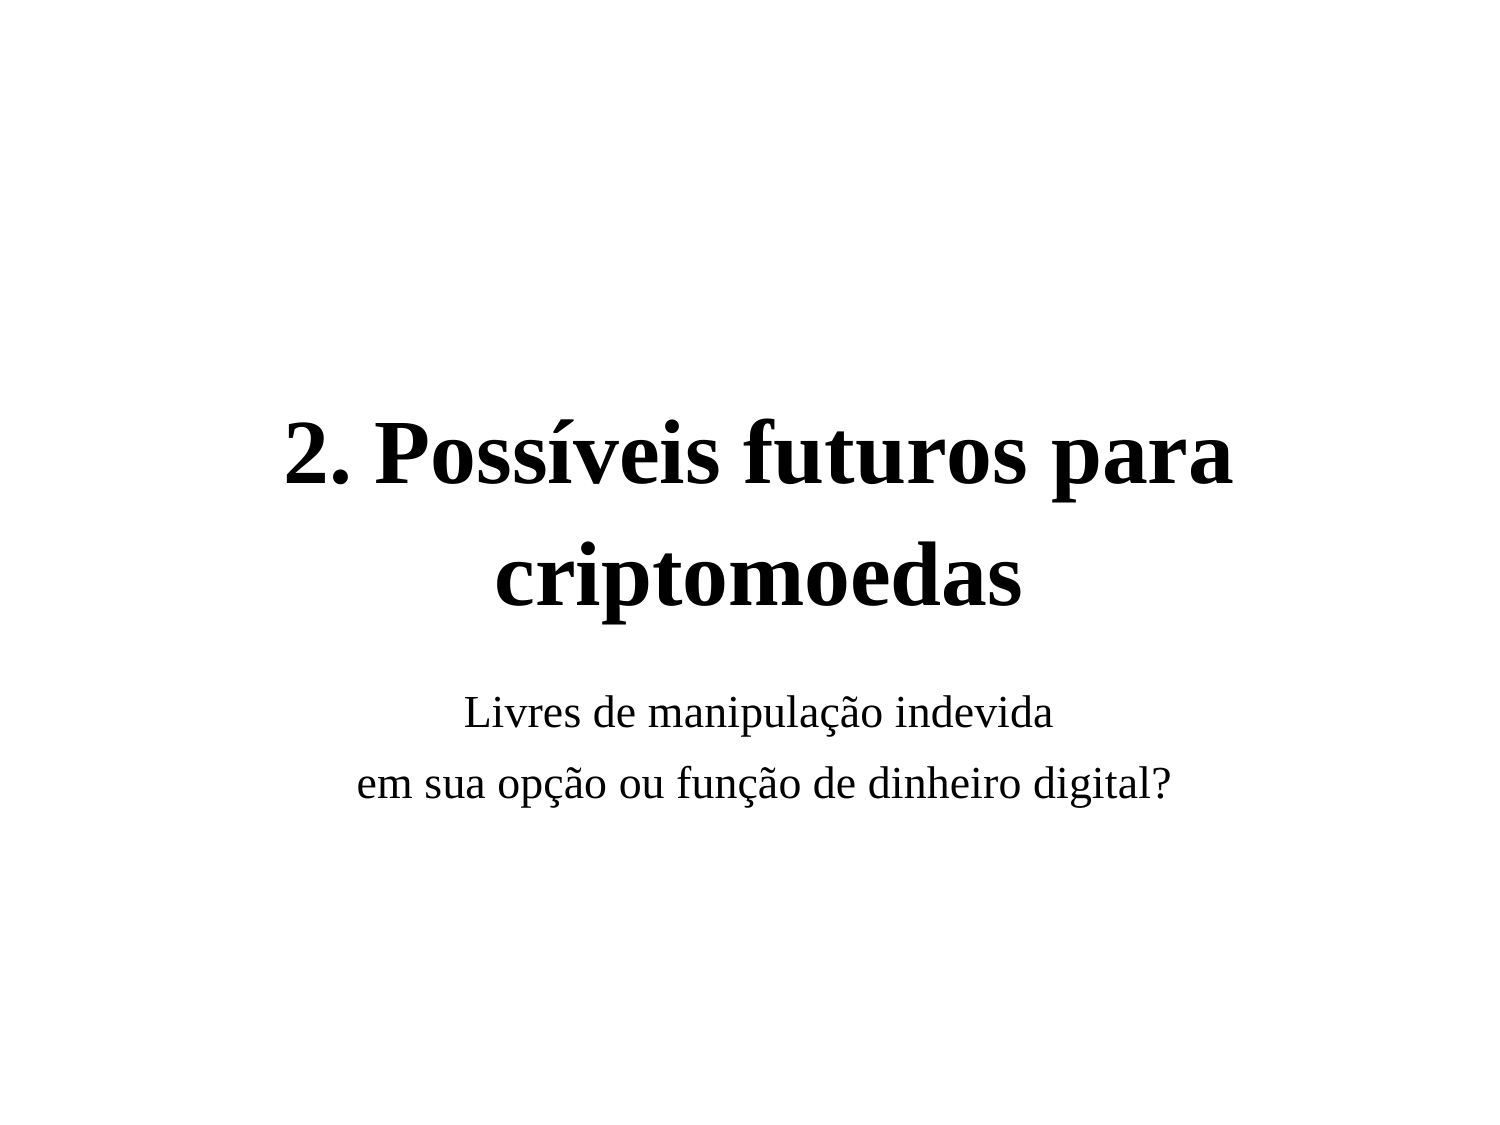

# 2. Possíveis futuros para criptomoedas Livres de manipulação indevida em sua opção ou função de dinheiro digital?